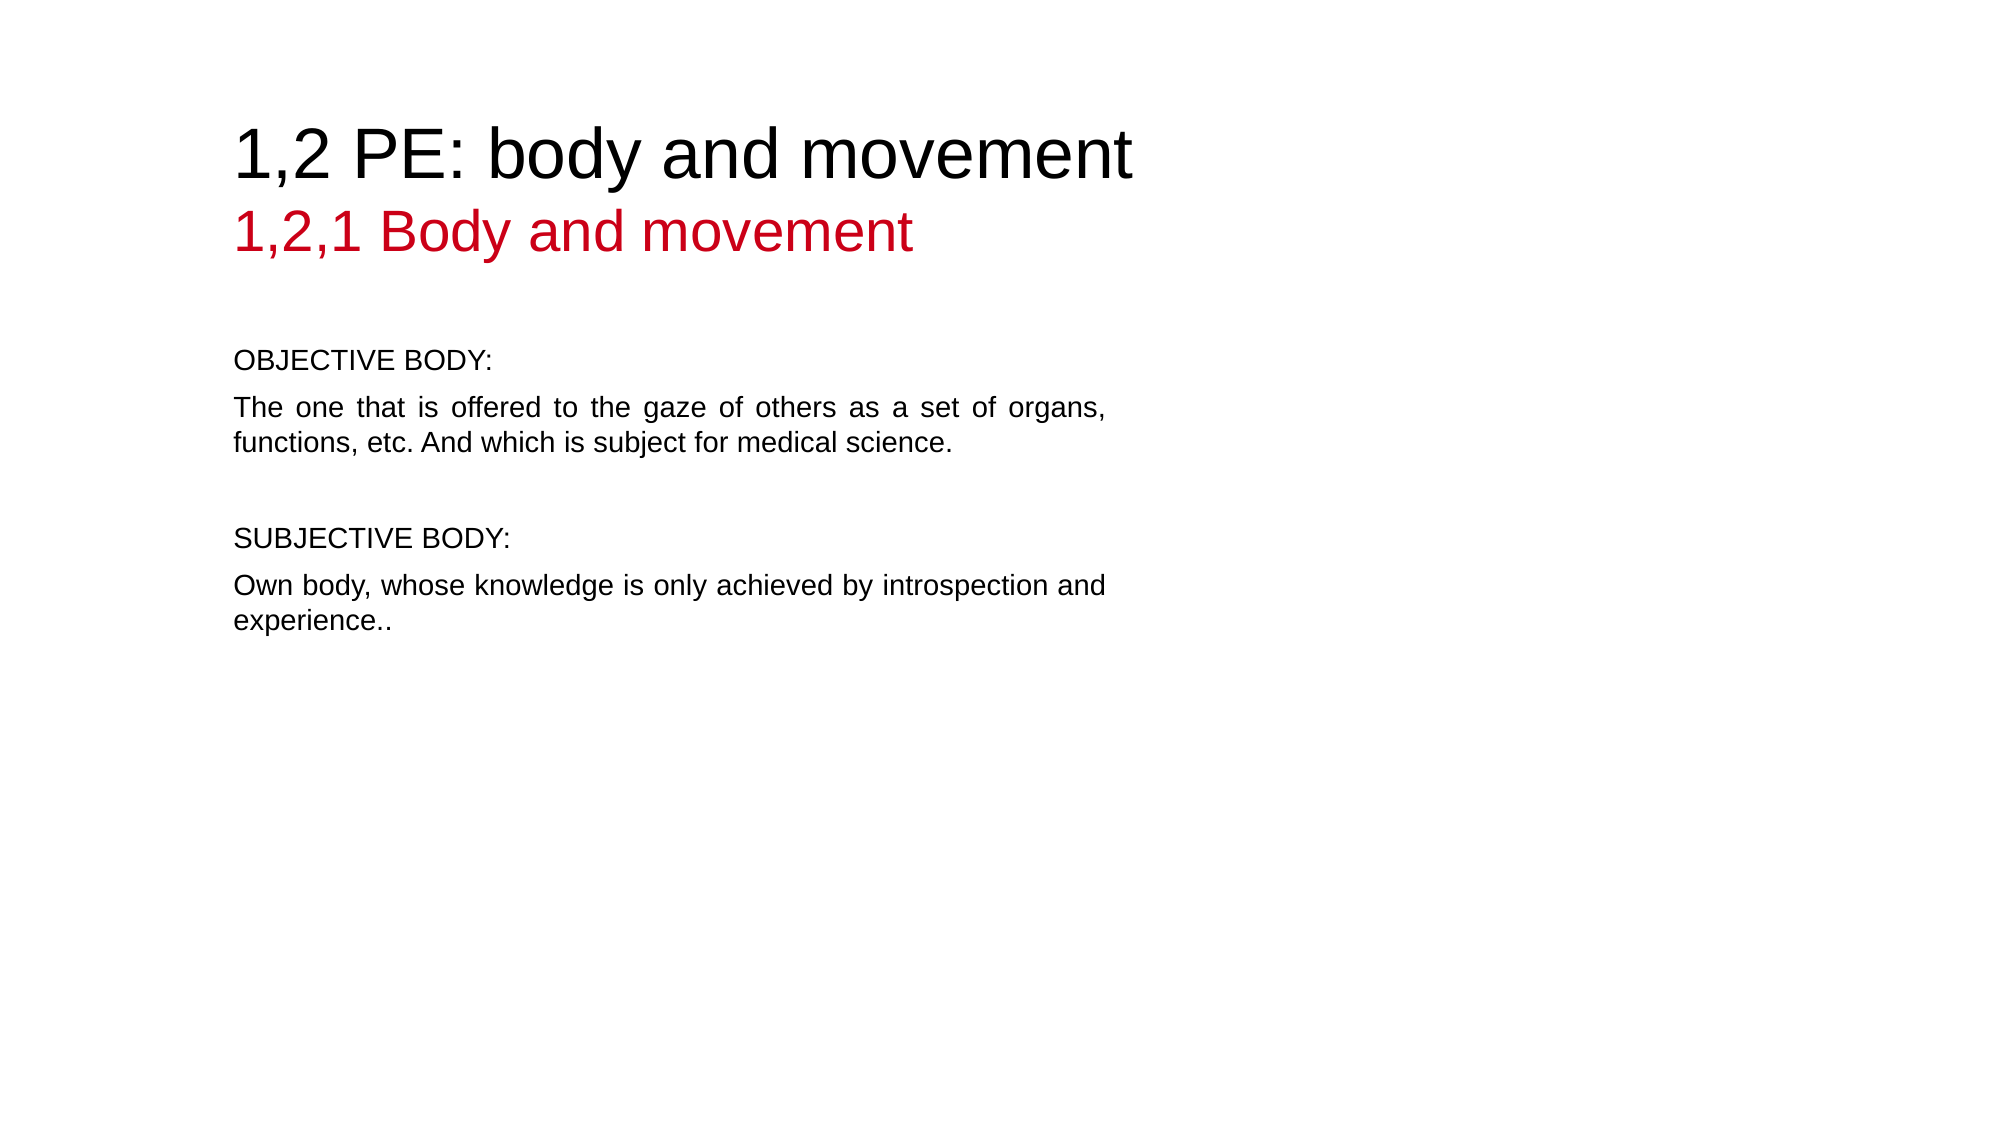

#
1,2 PE: body and movement
1,2,1 Body and movement
OBJECTIVE BODY:
The one that is offered to the gaze of others as a set of organs, functions, etc. And which is subject for medical science.
SUBJECTIVE BODY:
Own body, whose knowledge is only achieved by introspection and experience..